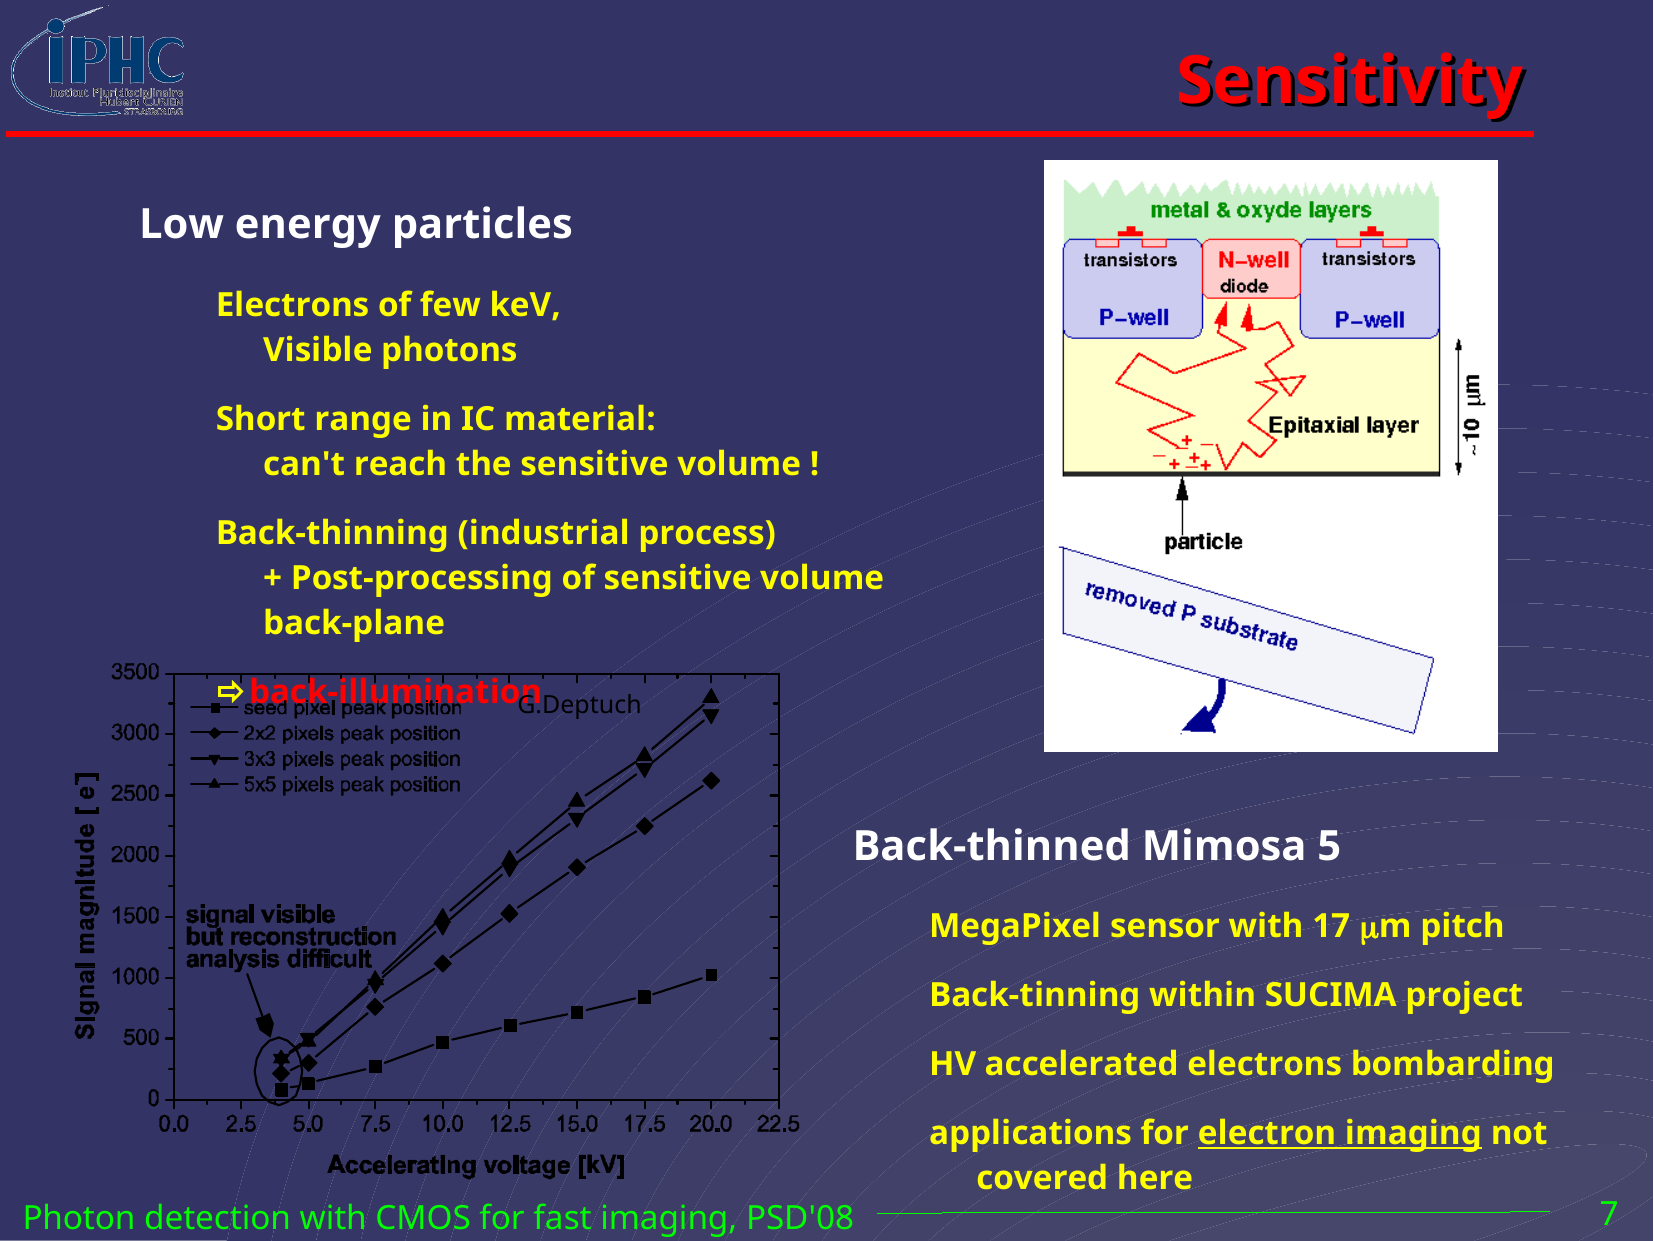

# Sensitivity
Low energy particles
Electrons of few keV,
Visible photons
Short range in IC material:
can't reach the sensitive volume !
Back-thinning (industrial process)
+ Post-processing of sensitive volume back-plane
back-illumination
G.Deptuch
Back-thinned Mimosa 5
MegaPixel sensor with 17 mm pitch
Back-tinning within SUCIMA project
HV accelerated electrons bombarding
applications for electron imaging not covered here